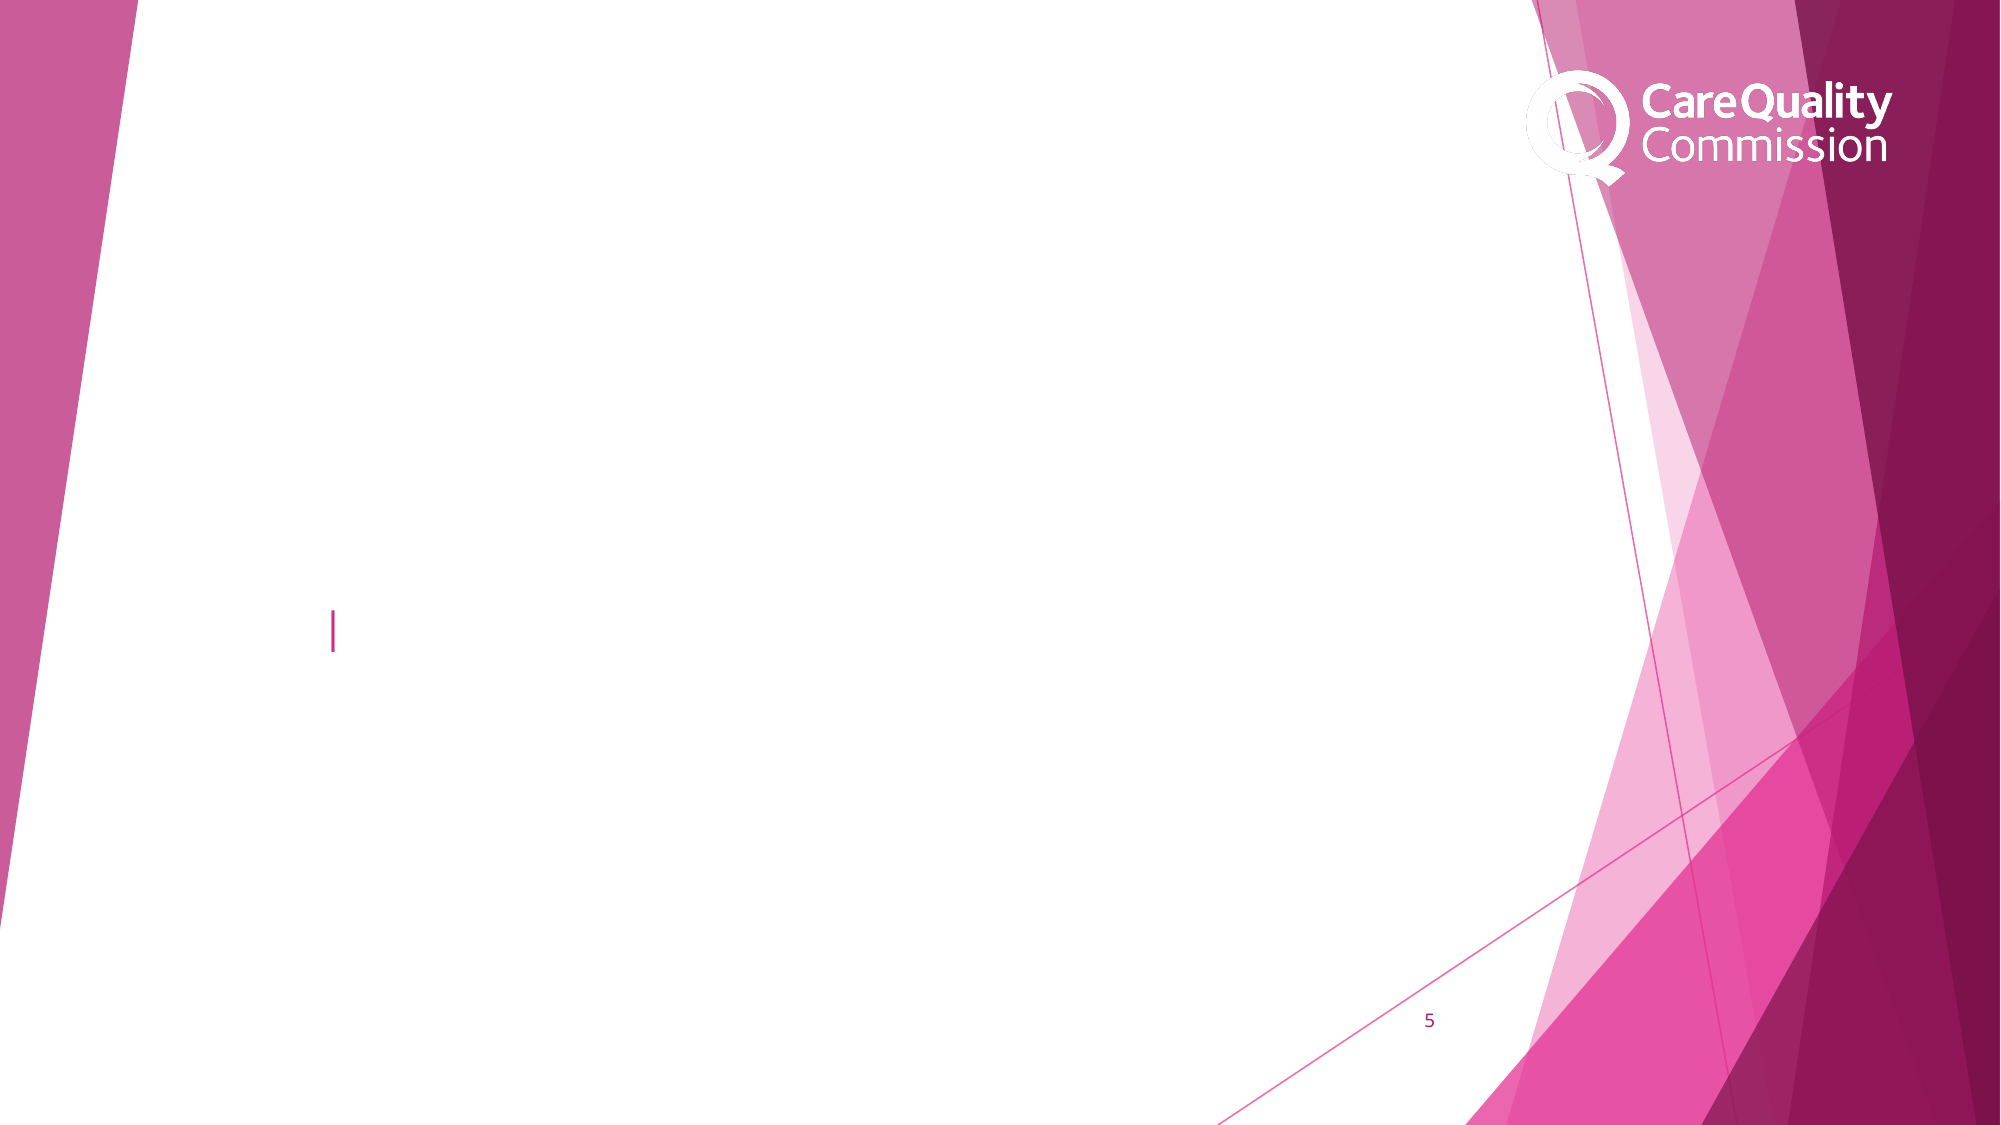

# Monthly Balance Scorecard Month 6 | October 2024